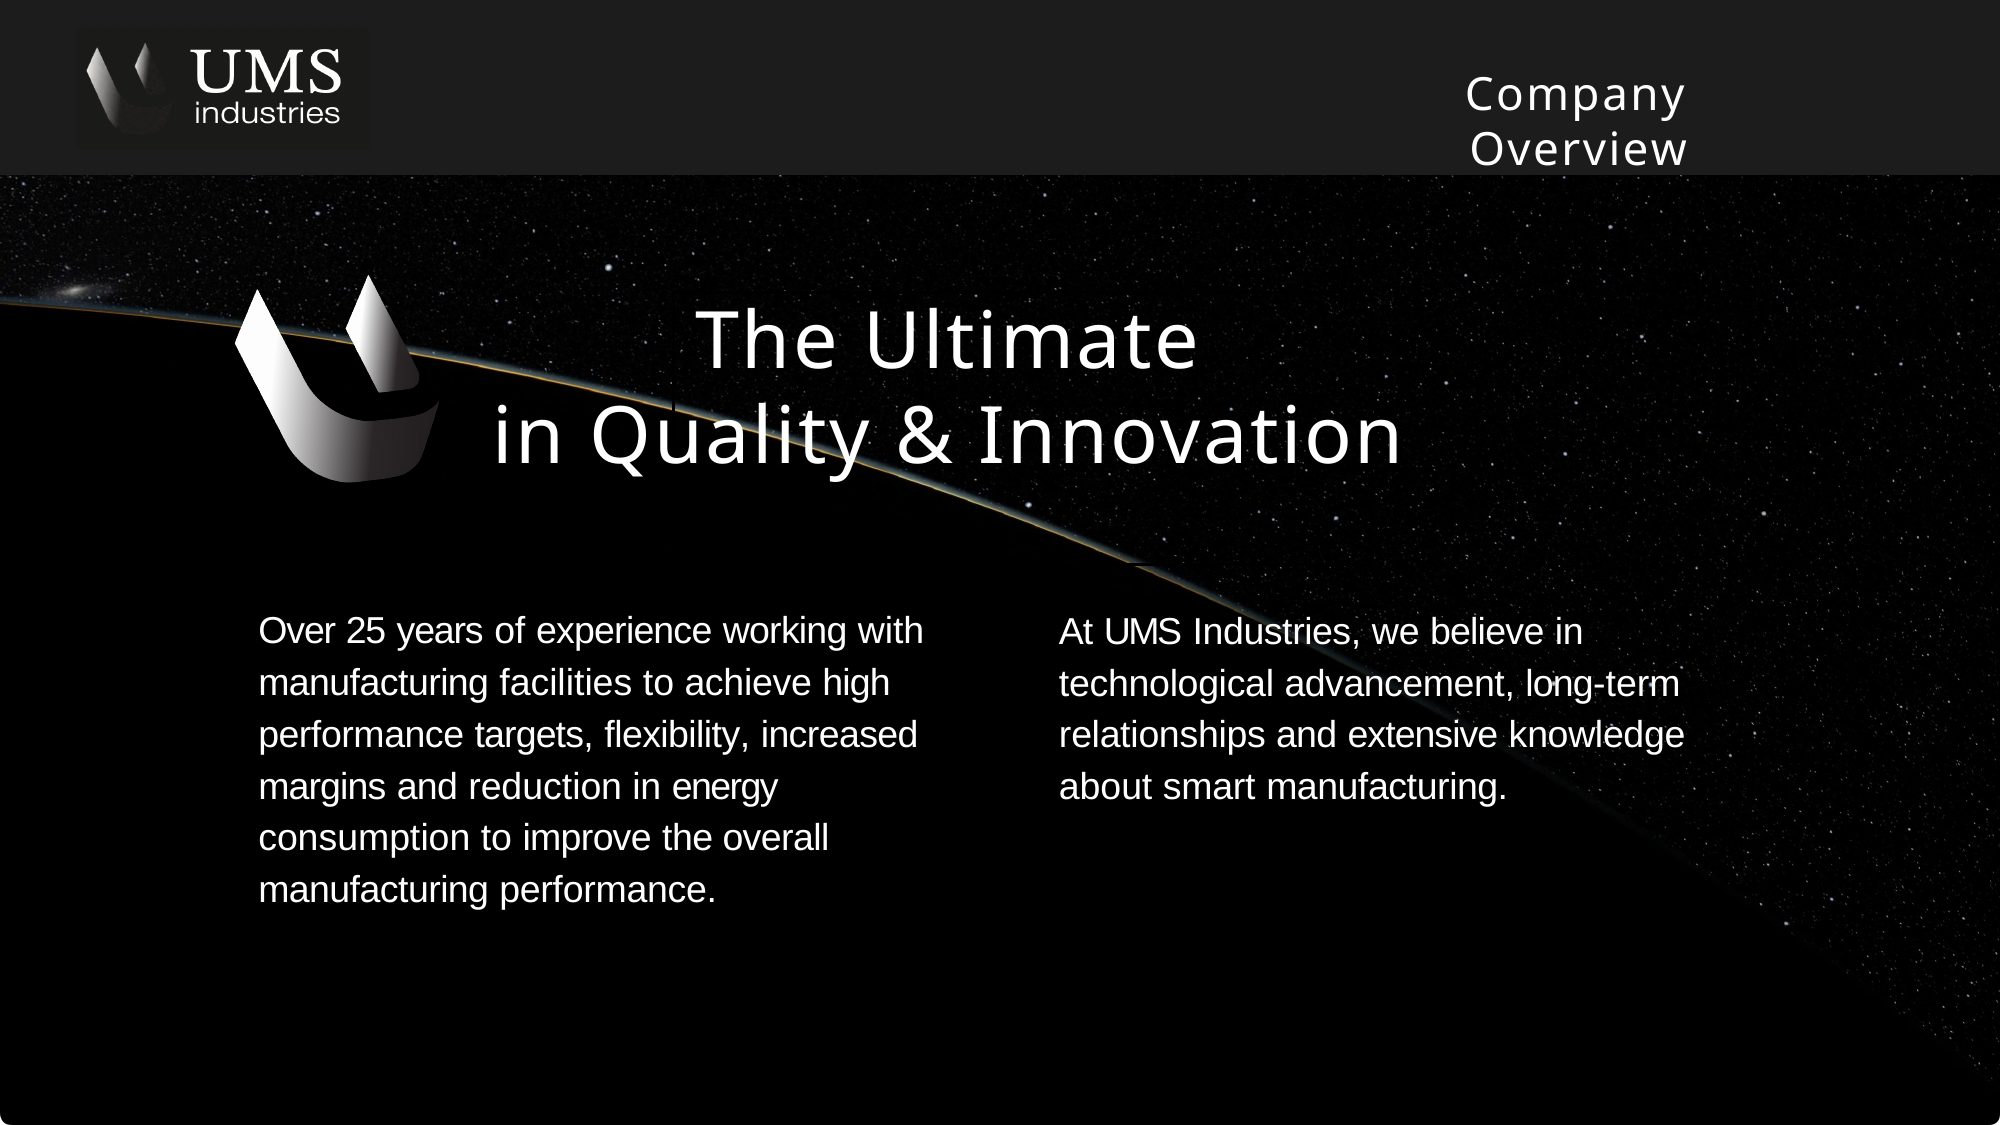

Company Overview
# The Ultimate in Quality & Innovation
Over 25 years of experience working with manufacturing facilities to achieve high performance targets, flexibility, increased margins and reduction in energy consumption to improve the overall manufacturing performance.
At UMS Industries, we believe in technological advancement, long-term relationships and extensive knowledge about smart manufacturing.